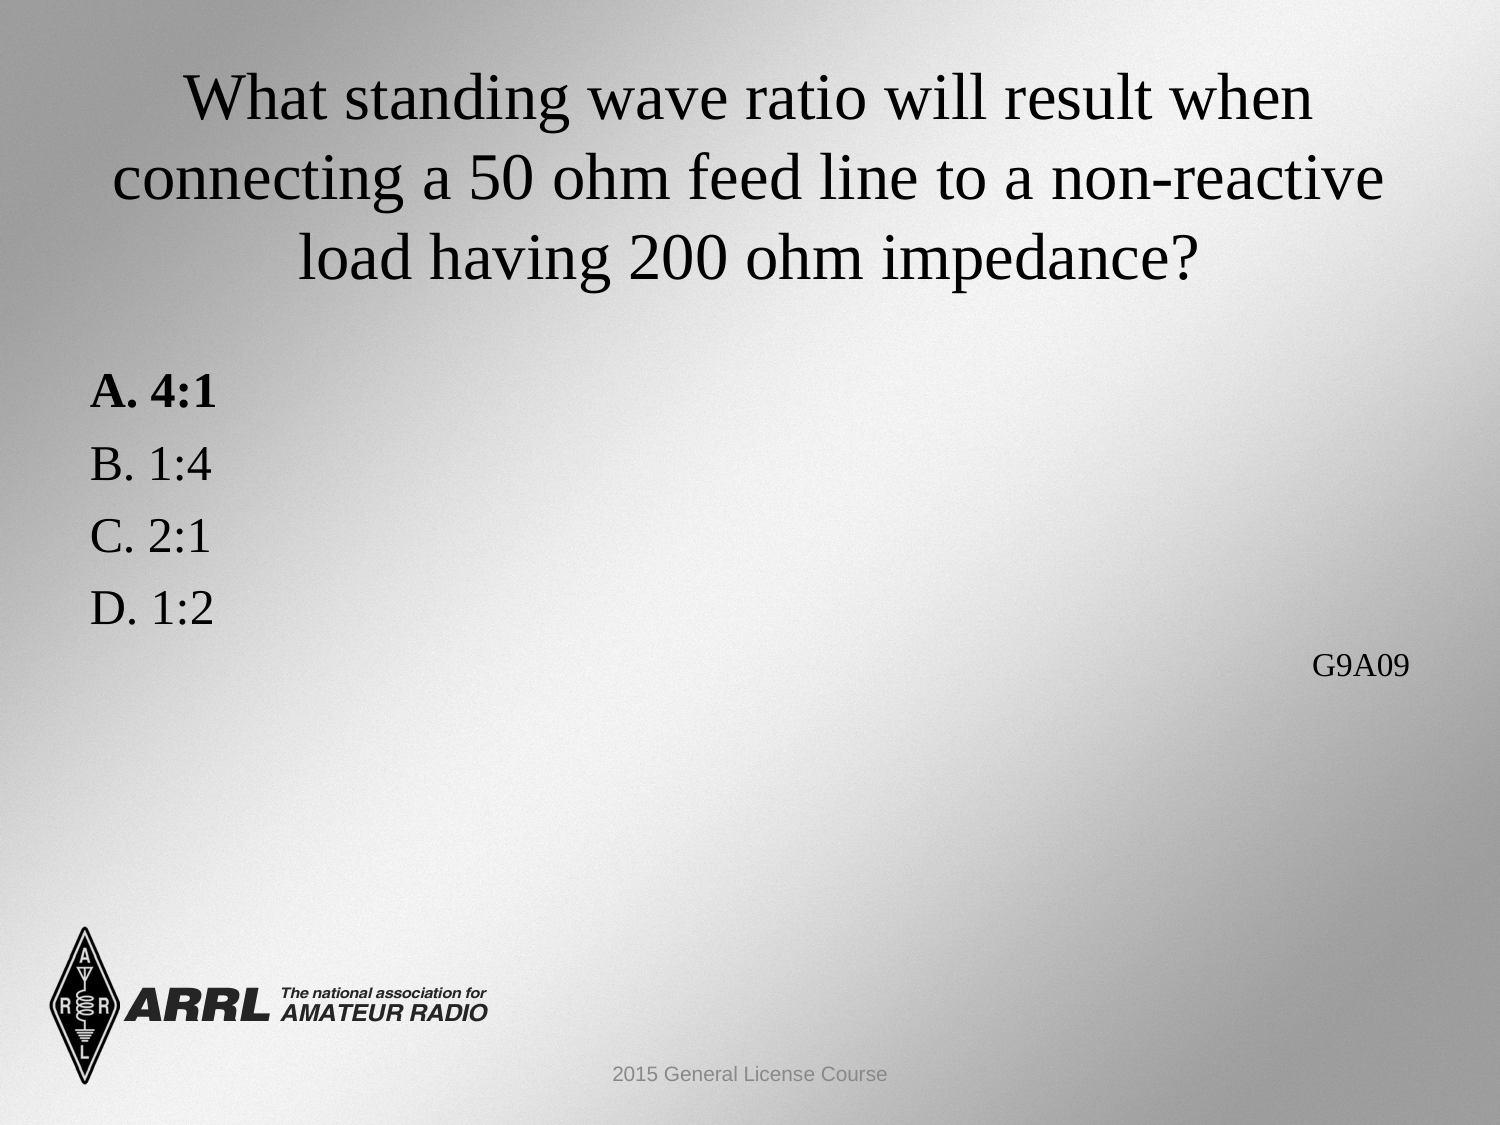

# What standing wave ratio will result when connecting a 50 ohm feed line to a non-reactive load having 200 ohm impedance?
A. 4:1
B. 1:4
C. 2:1
D. 1:2
 G9A09
2015 General License Course